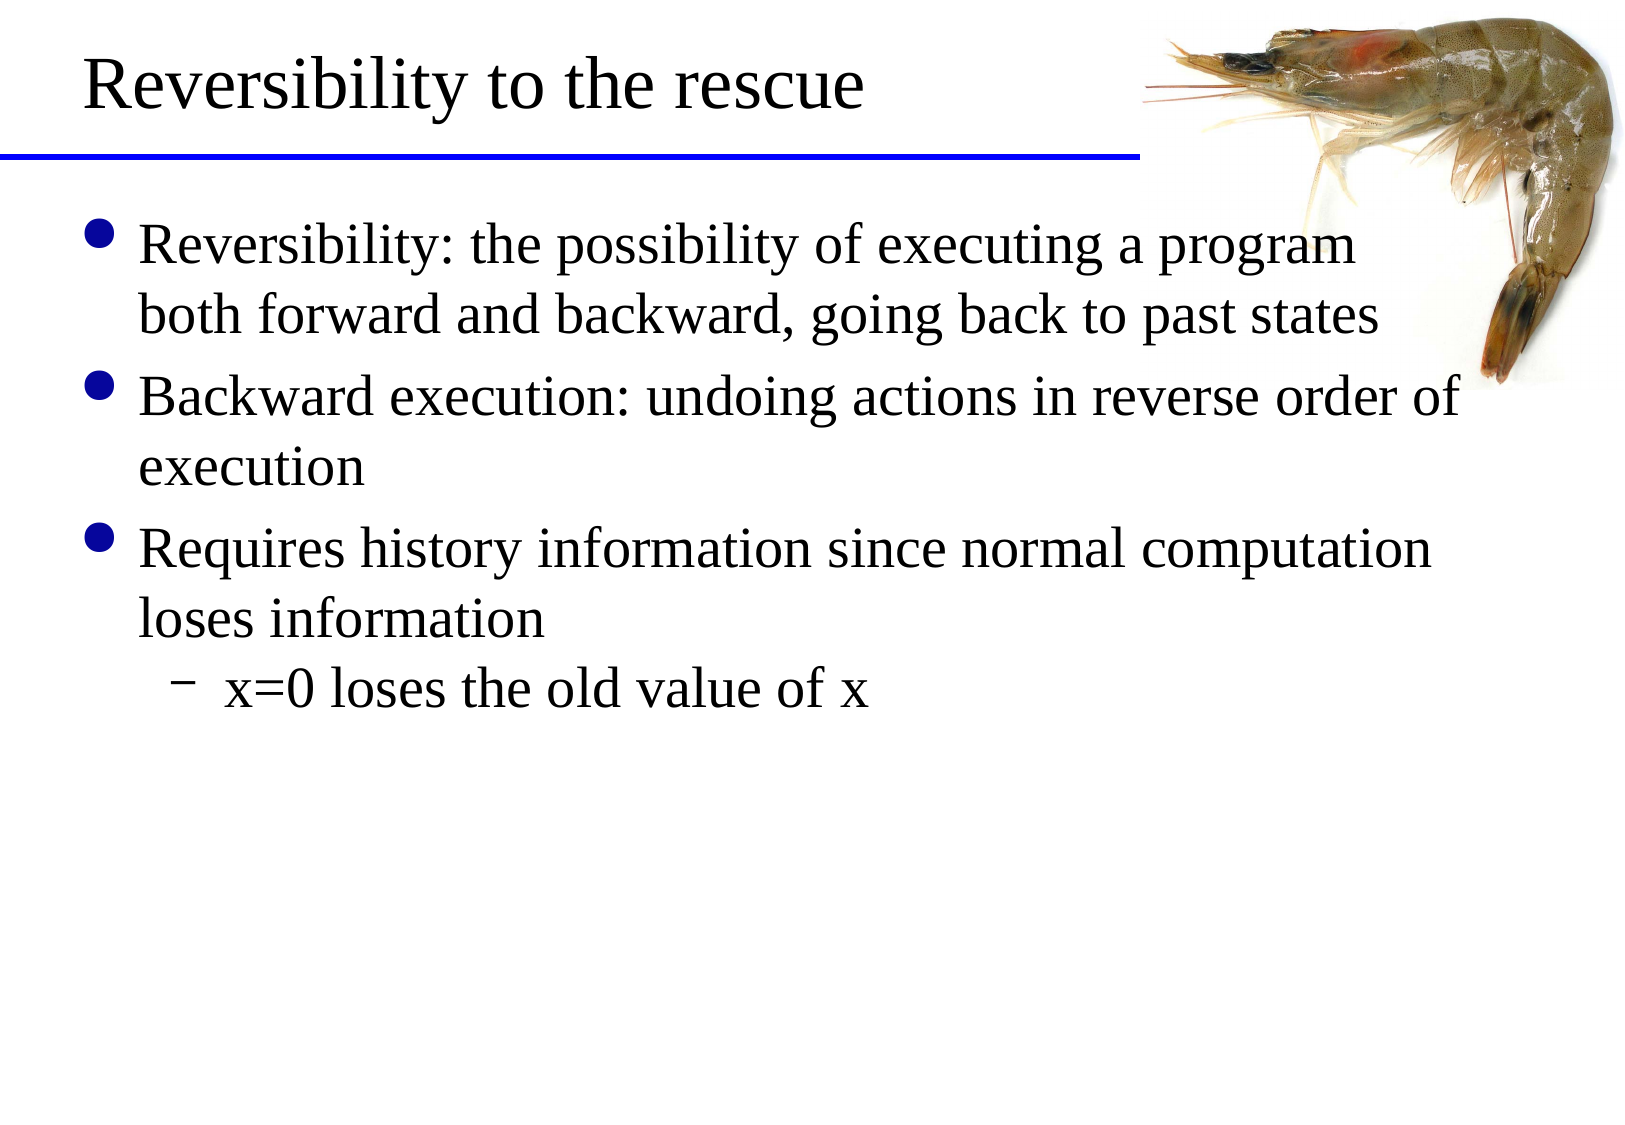

# Reversibility to the rescue
Reversibility: the possibility of executing a program both forward and backward, going back to past states
Backward execution: undoing actions in reverse order of execution
Requires history information since normal computation loses information
x=0 loses the old value of x